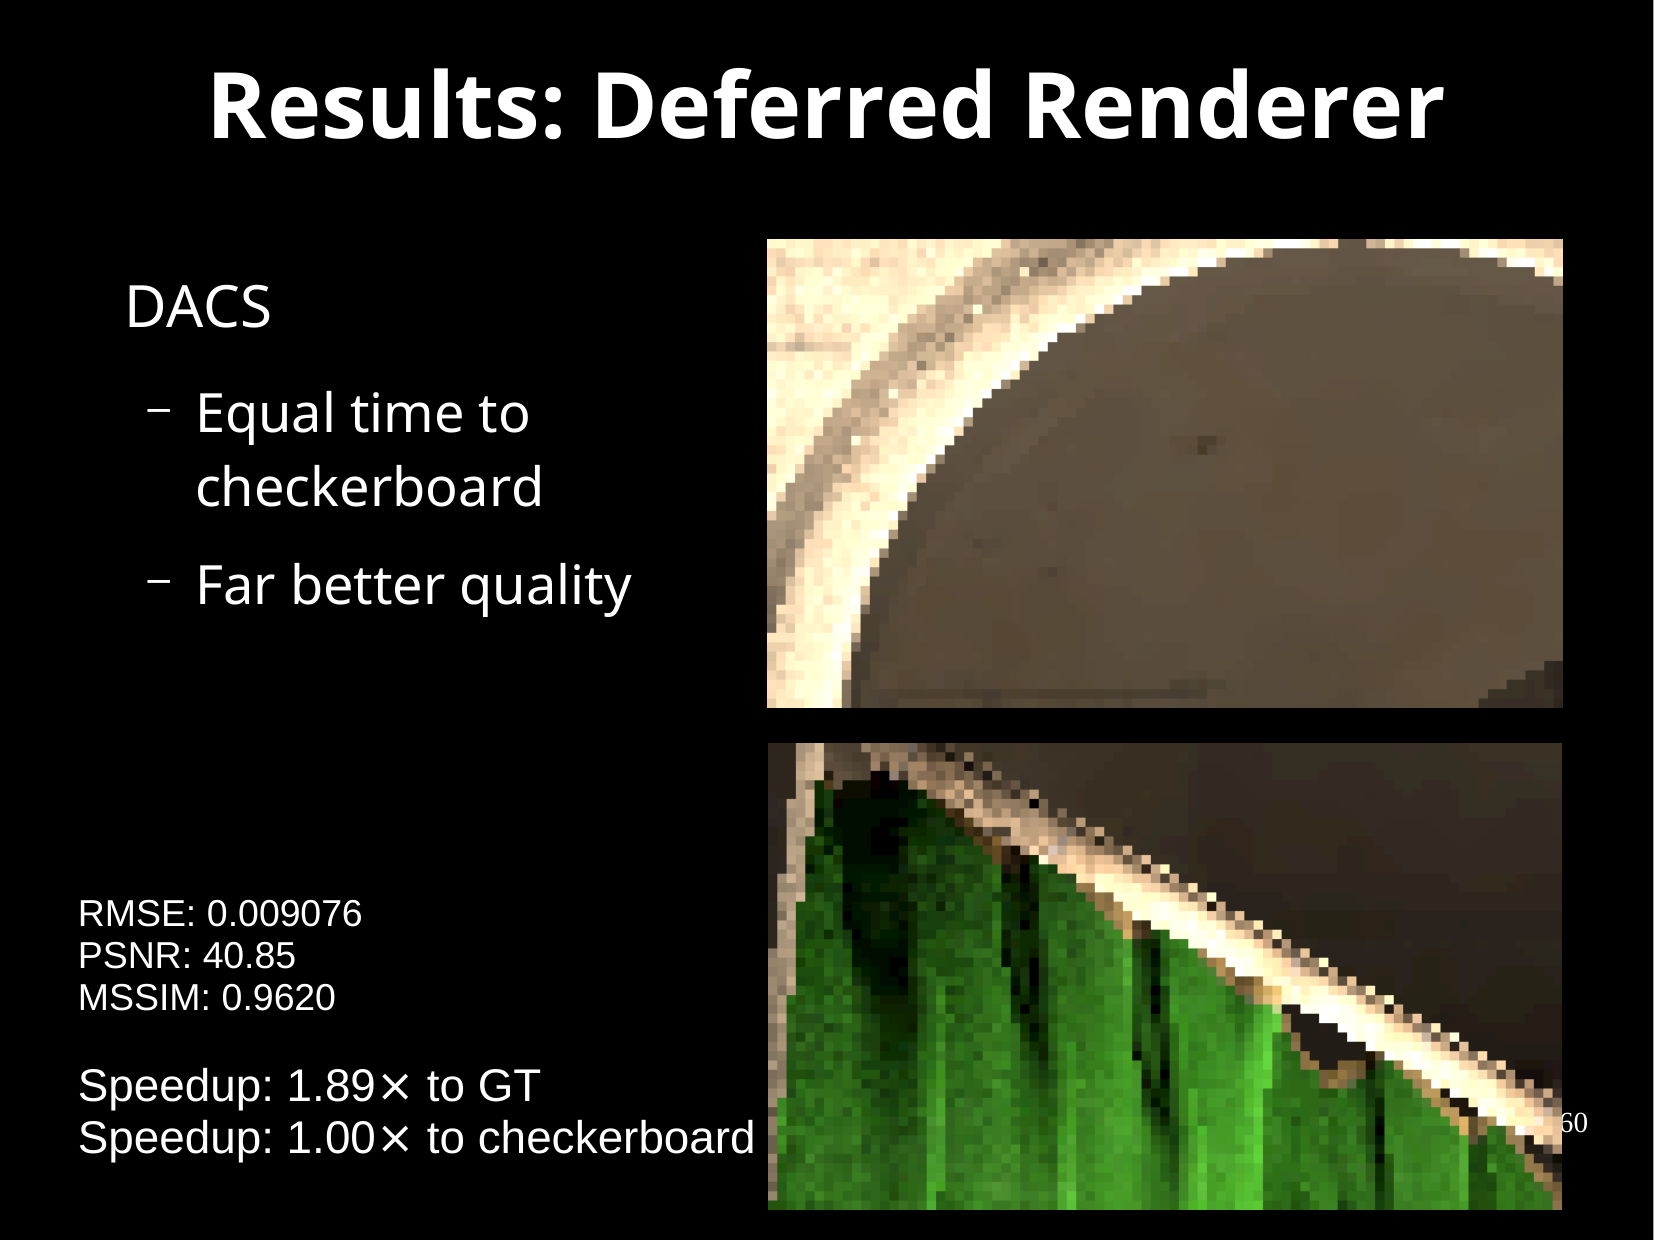

# Results: Deferred Renderer
DACS
Equal time to checkerboard
Far better quality
RMSE: 0.009076
PSNR: 40.85
MSSIM: 0.9620
Speedup: 1.89⨯ to GT
Speedup: 1.00⨯ to checkerboard
60